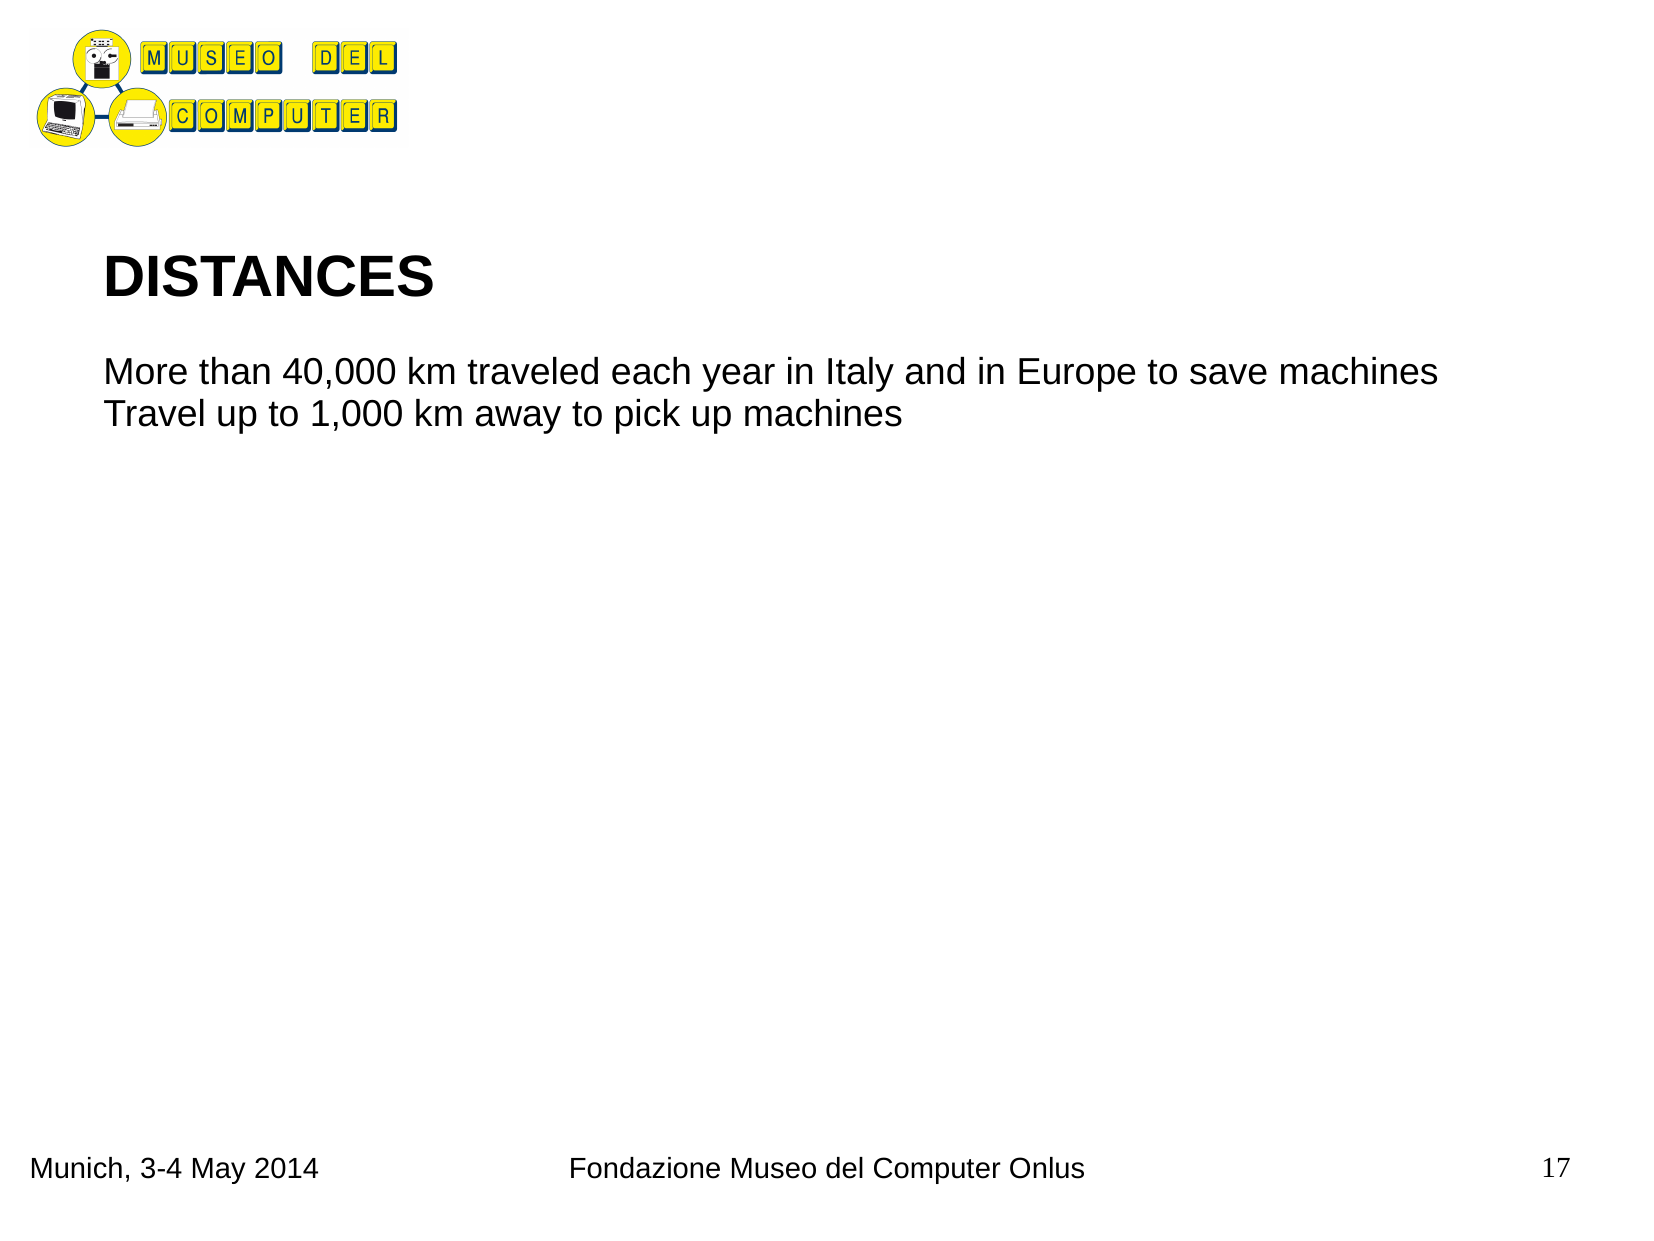

DISTANCES
More than 40,000 km traveled each year in Italy and in Europe to save machines
Travel up to 1,000 km away to pick up machines
17